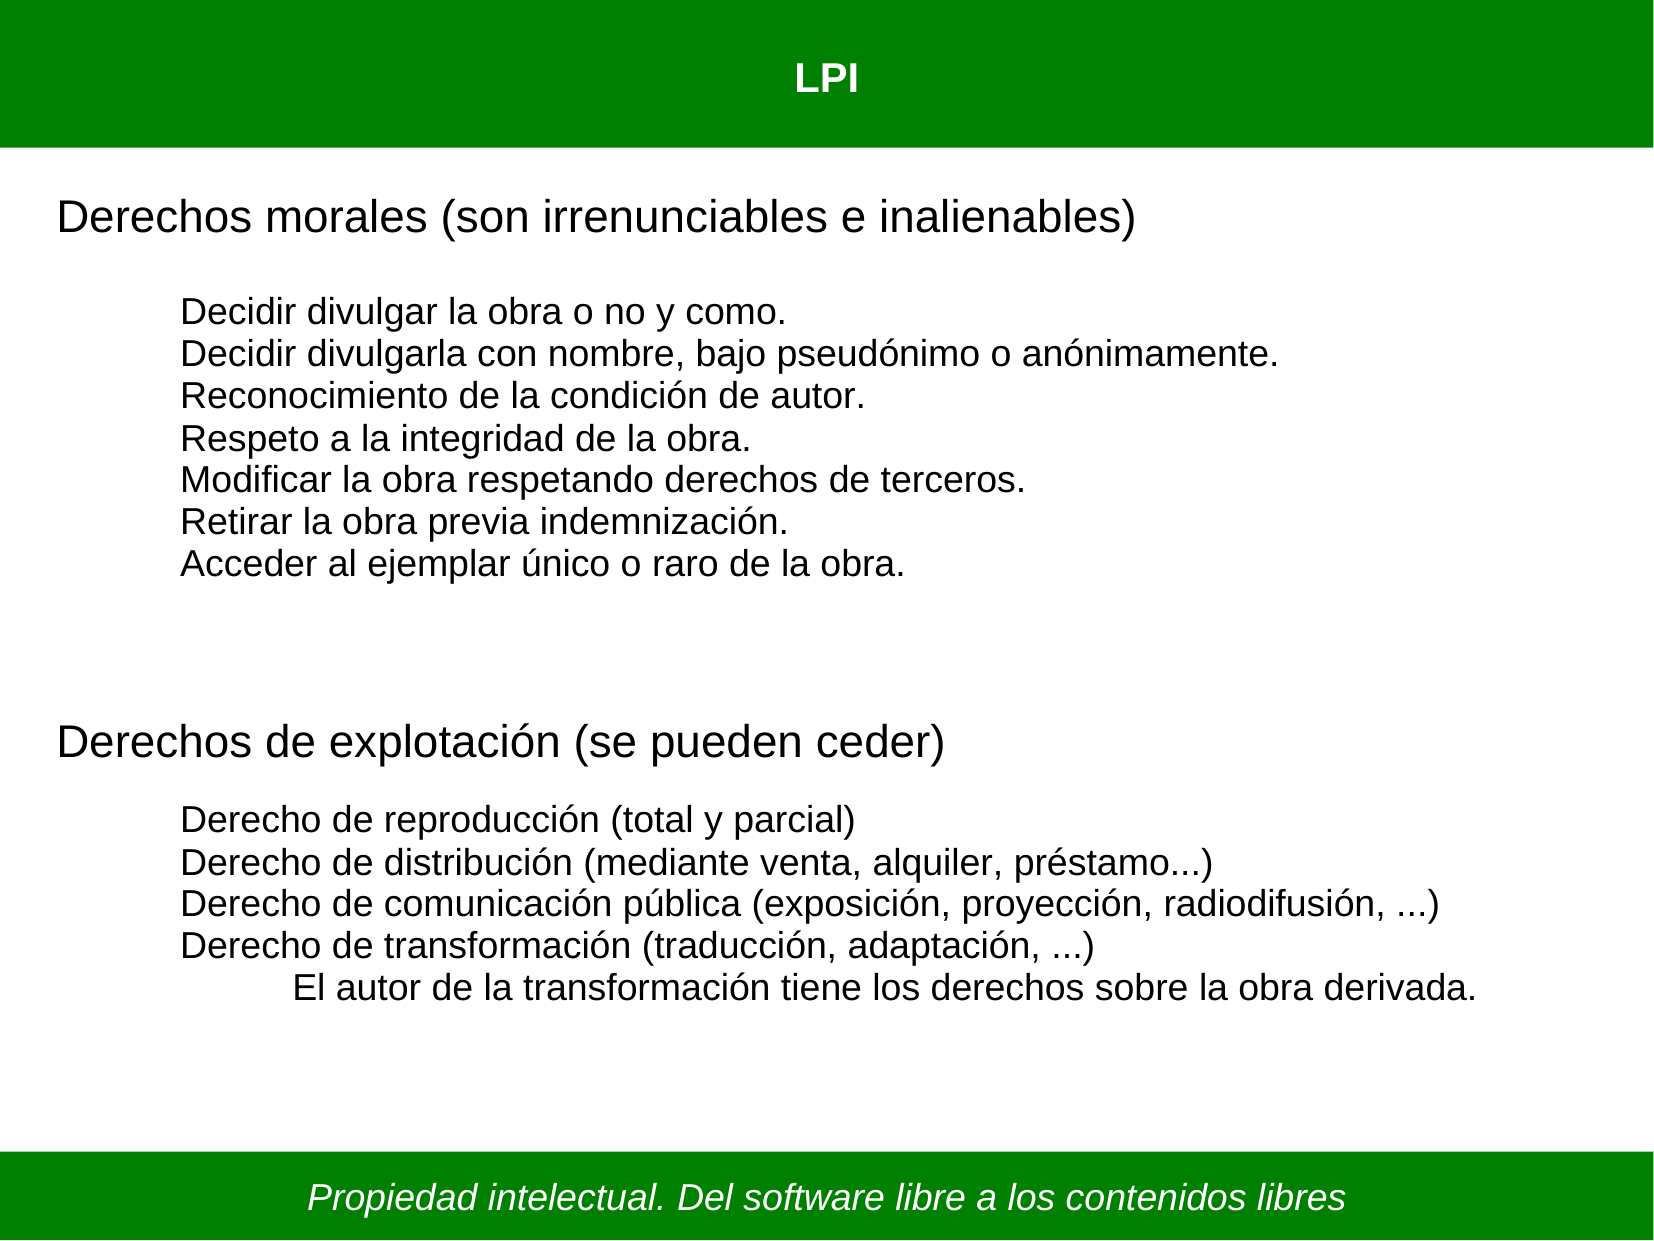

LPI
Derechos morales (son irrenunciables e inalienables)
Decidir divulgar la obra o no y como.
Decidir divulgarla con nombre, bajo pseudónimo o anónimamente.
Reconocimiento de la condición de autor.
Respeto a la integridad de la obra.
Modificar la obra respetando derechos de terceros.
Retirar la obra previa indemnización.
Acceder al ejemplar único o raro de la obra.
Derechos de explotación (se pueden ceder)
Derecho de reproducción (total y parcial)
Derecho de distribución (mediante venta, alquiler, préstamo...)
Derecho de comunicación pública (exposición, proyección, radiodifusión, ...)
Derecho de transformación (traducción, adaptación, ...)
		El autor de la transformación tiene los derechos sobre la obra derivada.
Propiedad intelectual. Del software libre a los contenidos libres